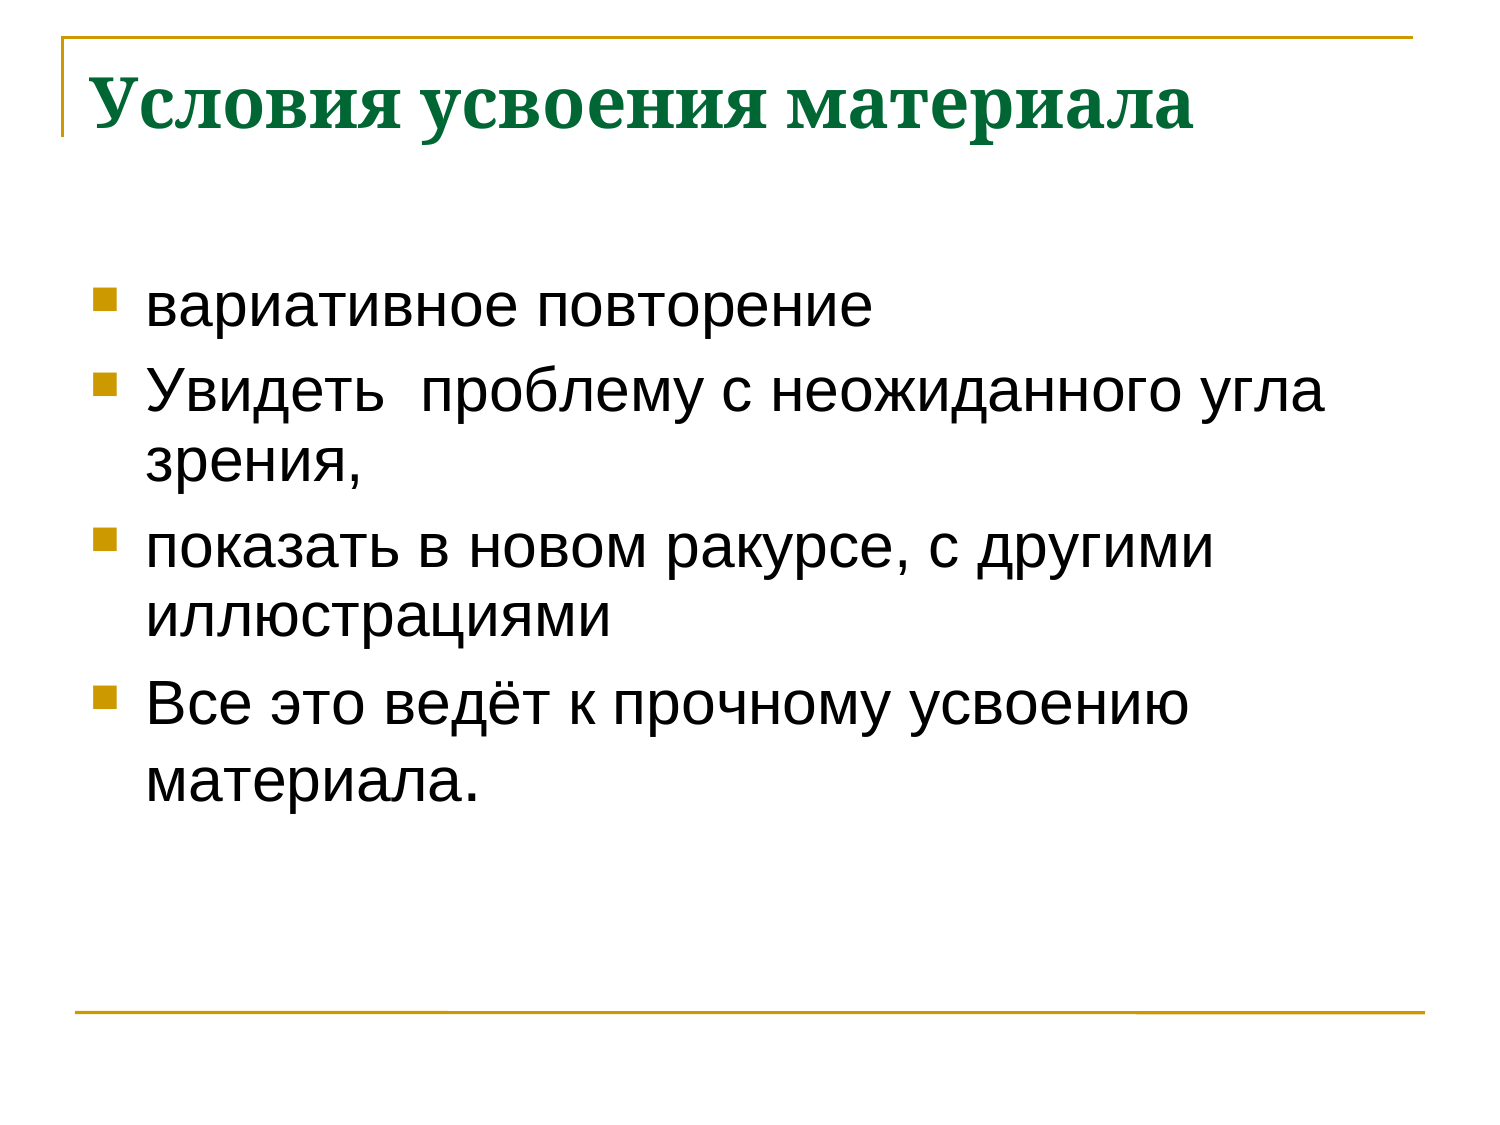

# Условия усвоения материала
вариативное повторение
Увидеть проблему с неожиданного угла зрения,
показать в новом ракурсе, с другими иллюстрациями
Все это ведёт к прочному усвоению материала.